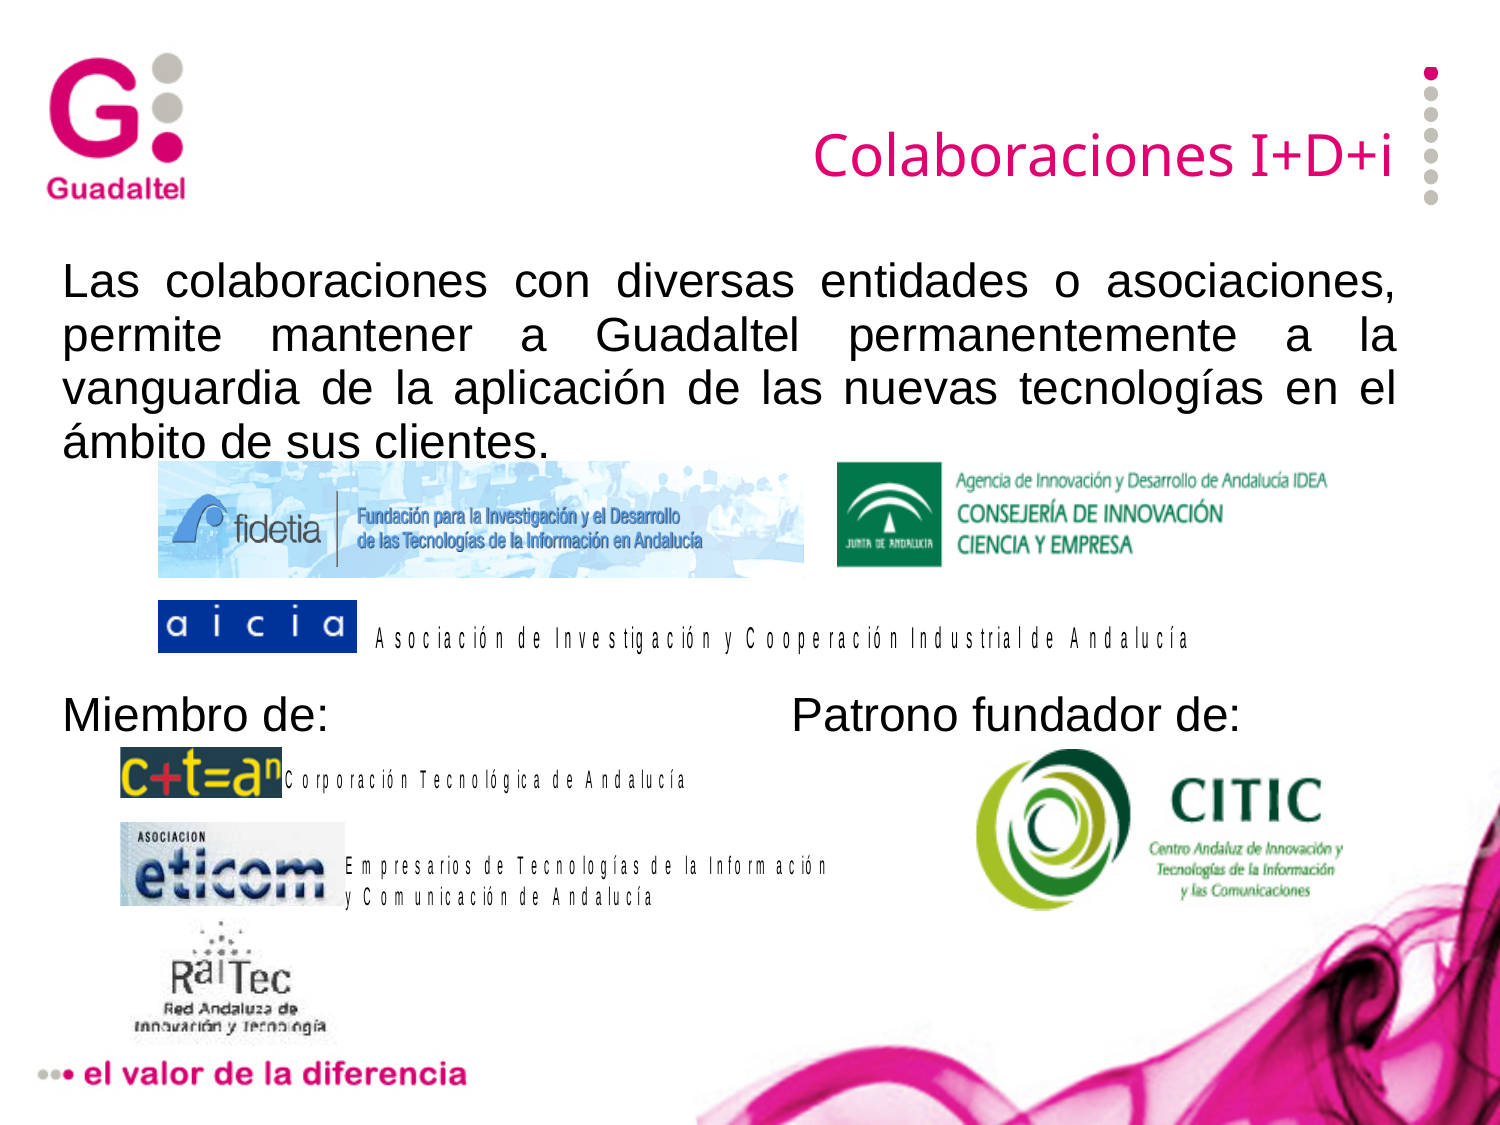

Colaboraciones I+D+i
Las colaboraciones con diversas entidades o asociaciones, permite mantener a Guadaltel permanentemente a la vanguardia de la aplicación de las nuevas tecnologías en el ámbito de sus clientes.
Miembro de:
Patrono fundador de: